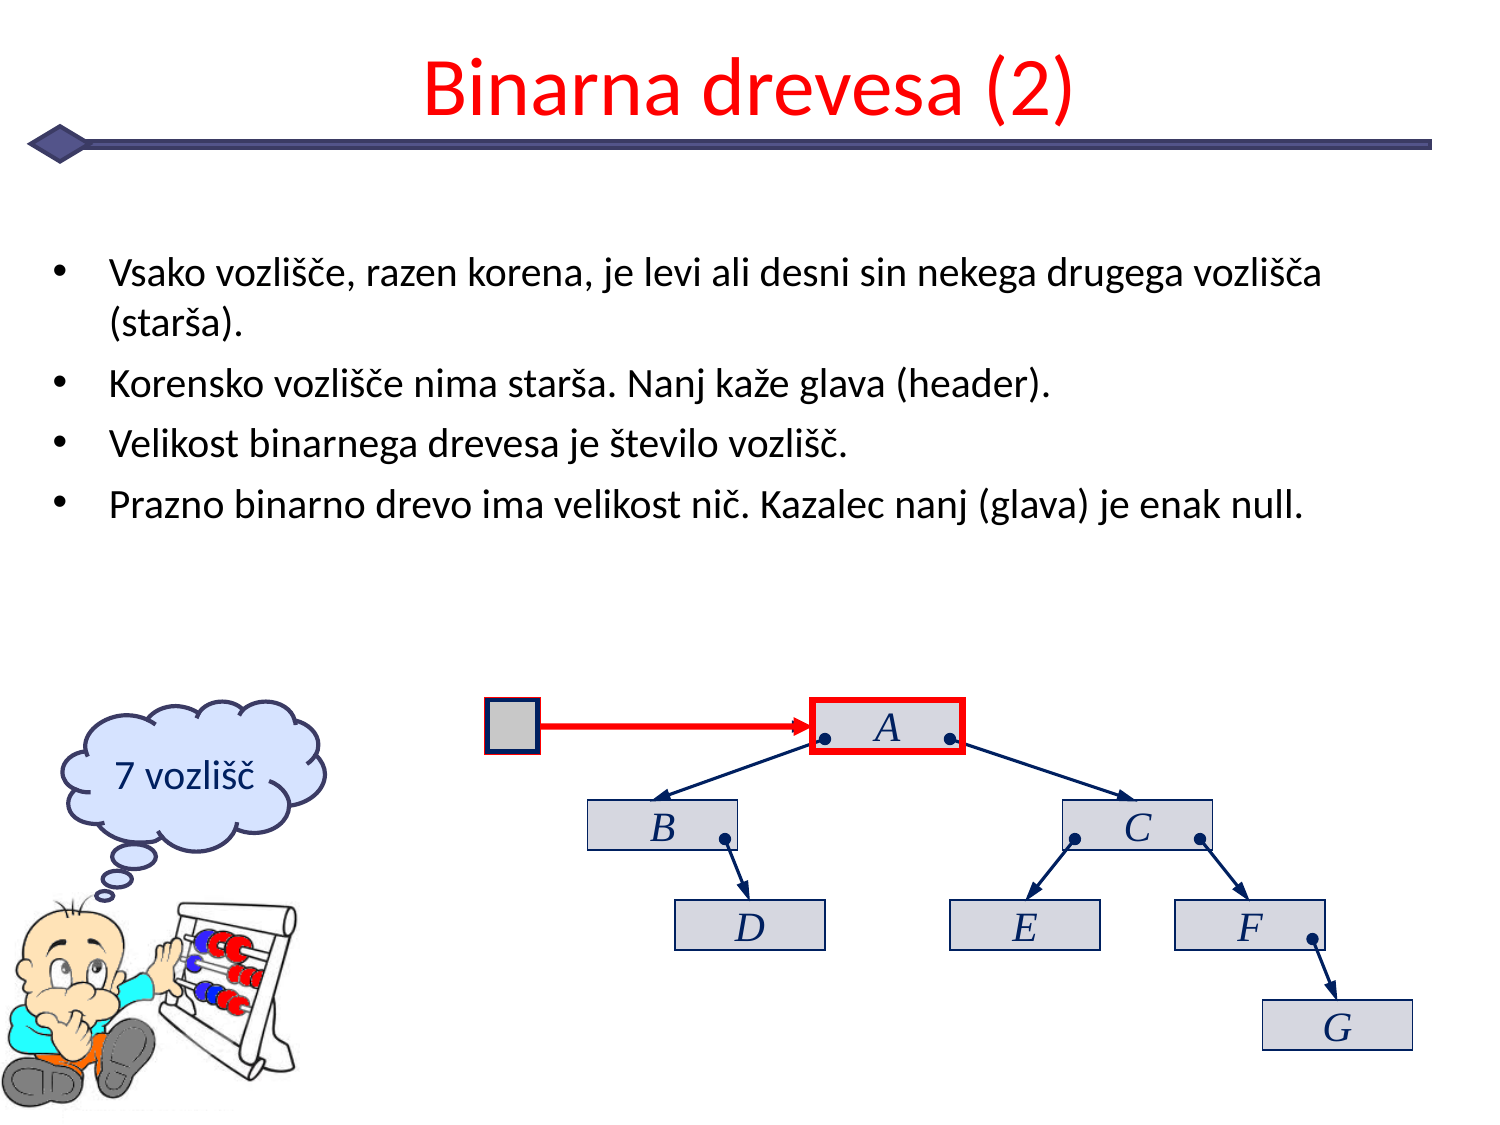

# Binarna drevesa (2)
Vsako vozlišče, razen korena, je levi ali desni sin nekega drugega vozlišča (starša).
Korensko vozlišče nima starša. Nanj kaže glava (header).
Velikost binarnega drevesa je število vozlišč.
Prazno binarno drevo ima velikost nič. Kazalec nanj (glava) je enak null.
A
B
C
D
E
F
G
7 vozlišč